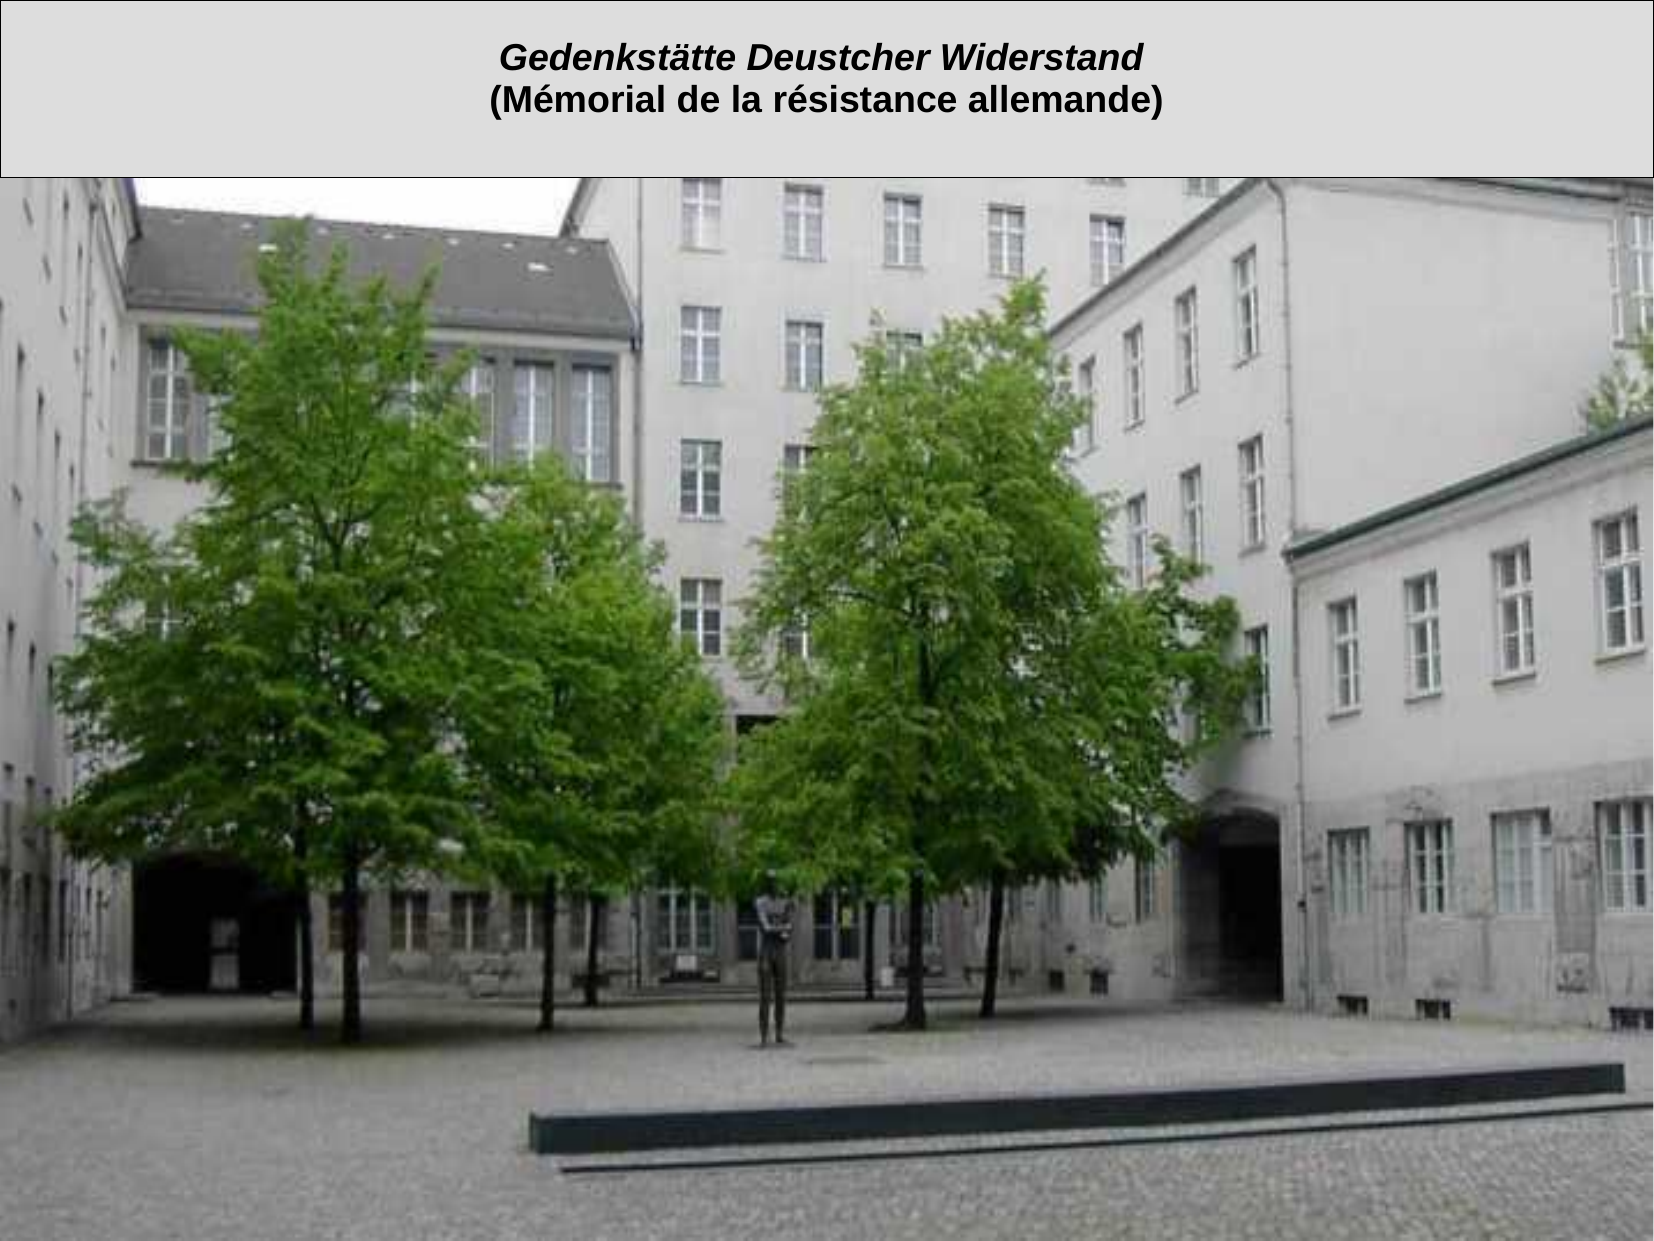

Gedenkstätte Deustcher Widerstand
(Mémorial de la résistance allemande)